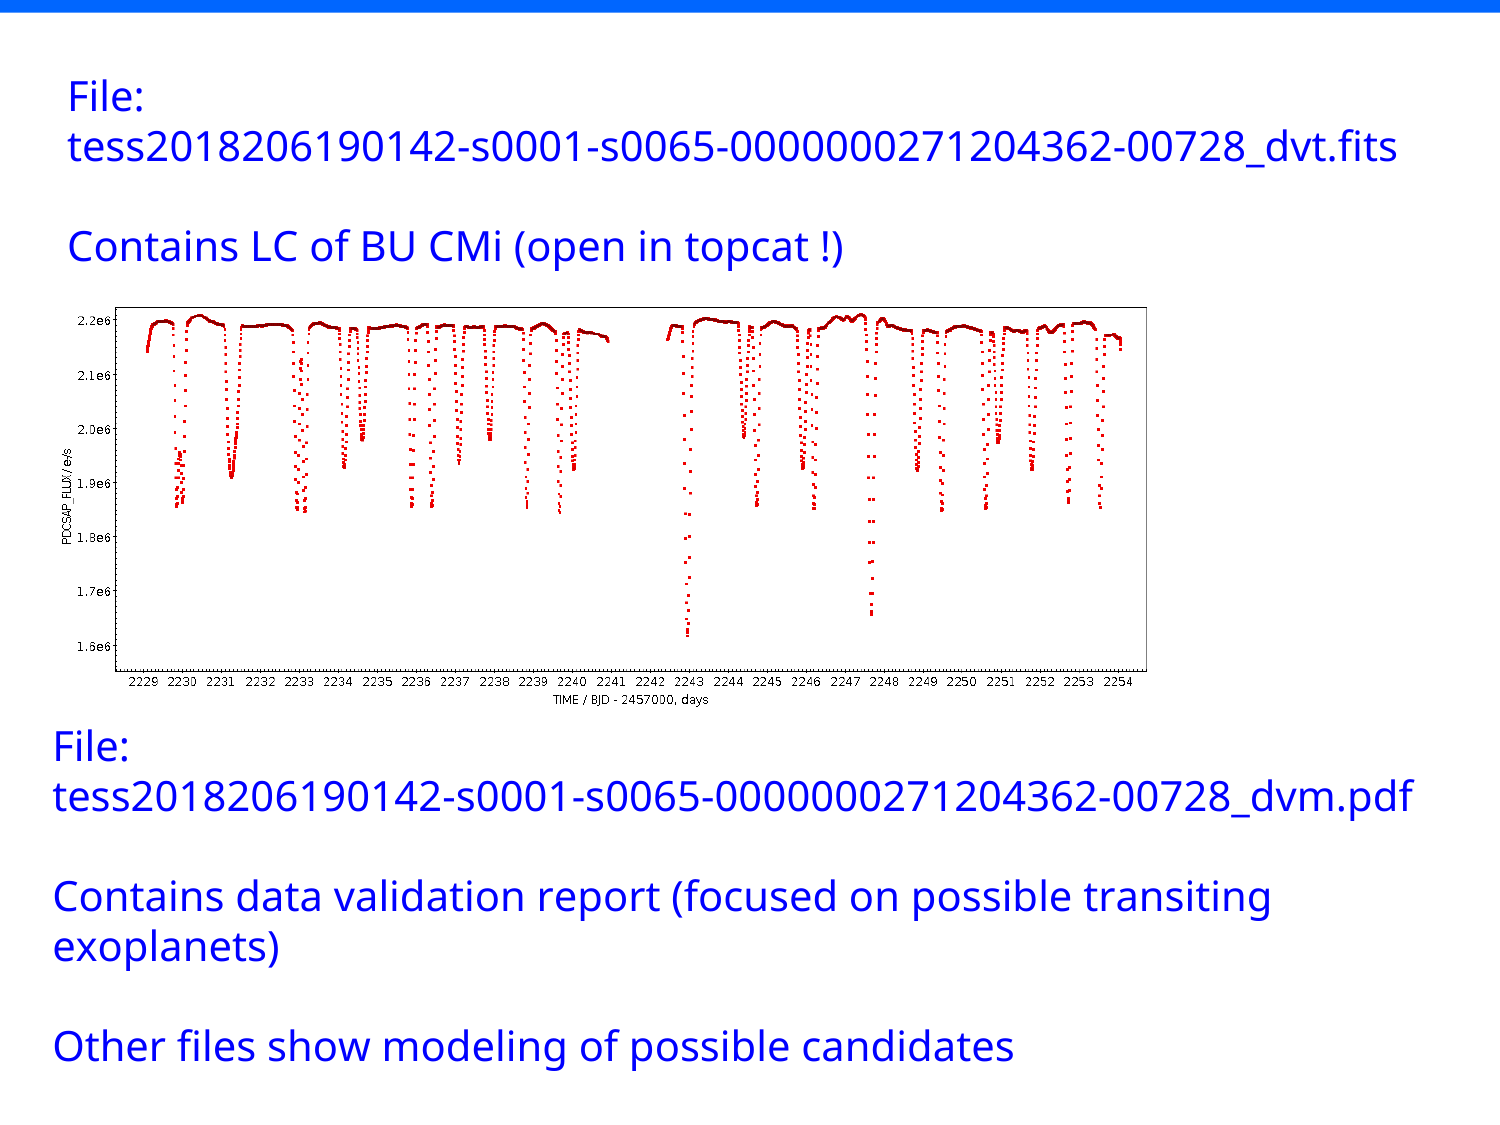

File:
tess2018206190142-s0001-s0065-0000000271204362-00728_dvt.fits
Contains LC of BU CMi (open in topcat !)
File:
tess2018206190142-s0001-s0065-0000000271204362-00728_dvm.pdf
Contains data validation report (focused on possible transiting exoplanets)
Other files show modeling of possible candidates
12